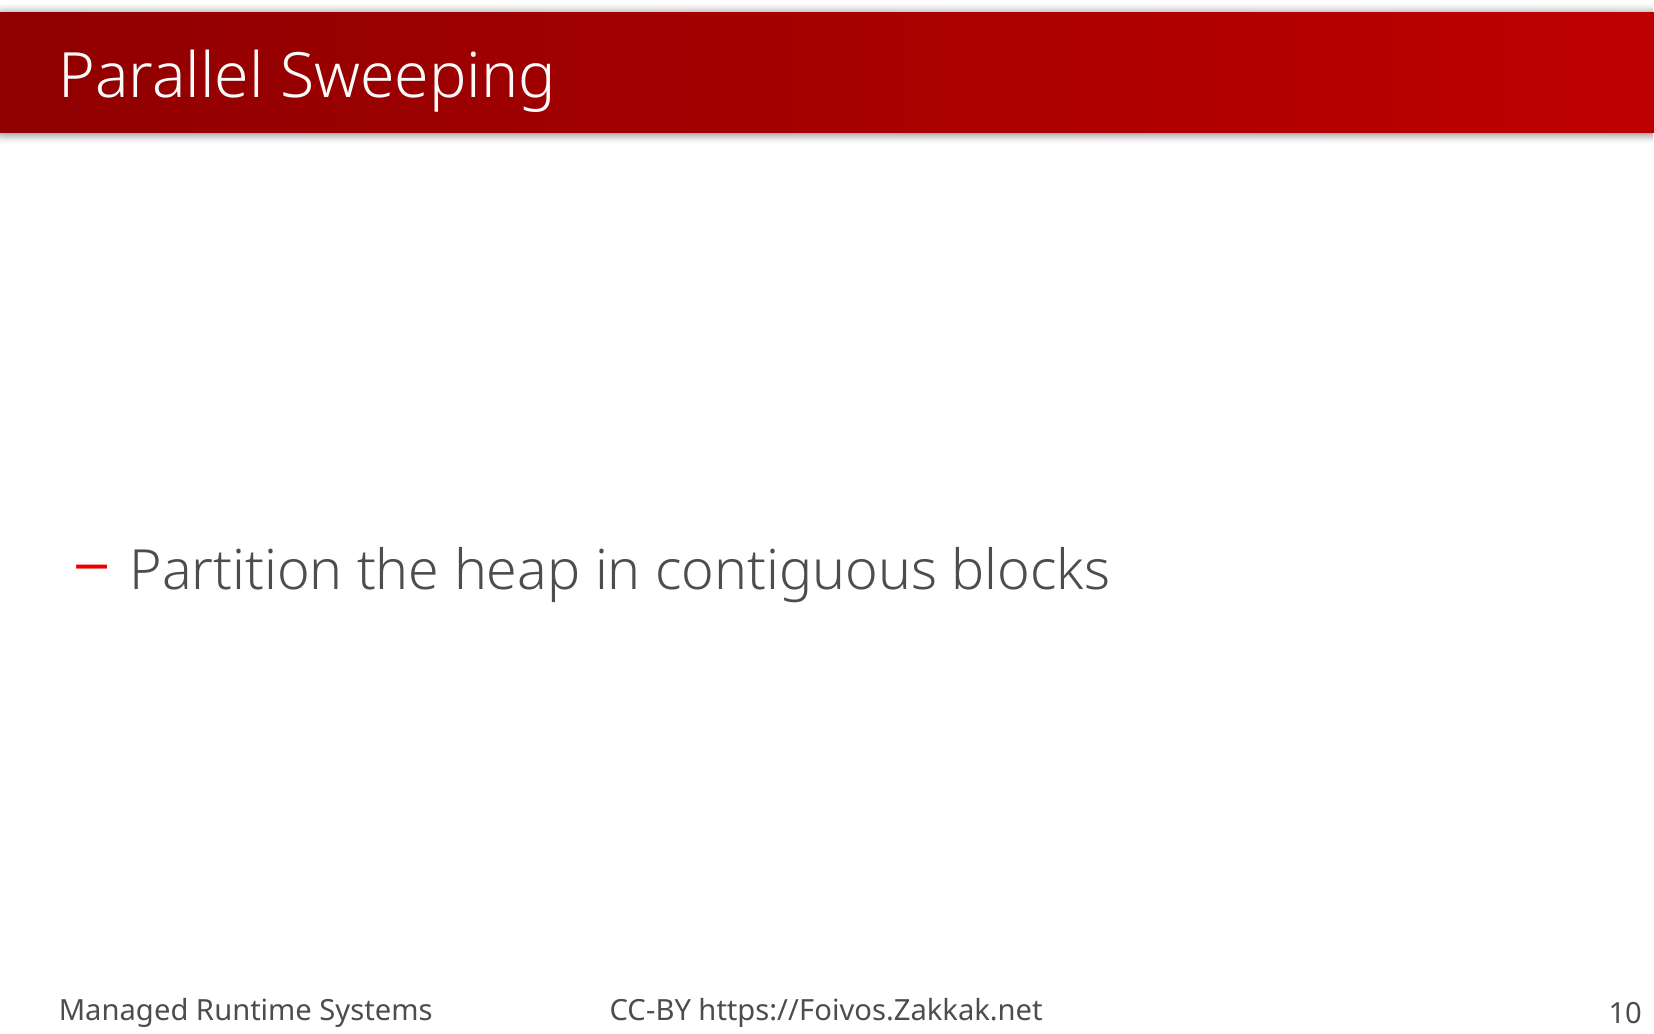

# Parallel Sweeping
Partition the heap in contiguous blocks
Managed Runtime Systems
CC-BY https://Foivos.Zakkak.net
10